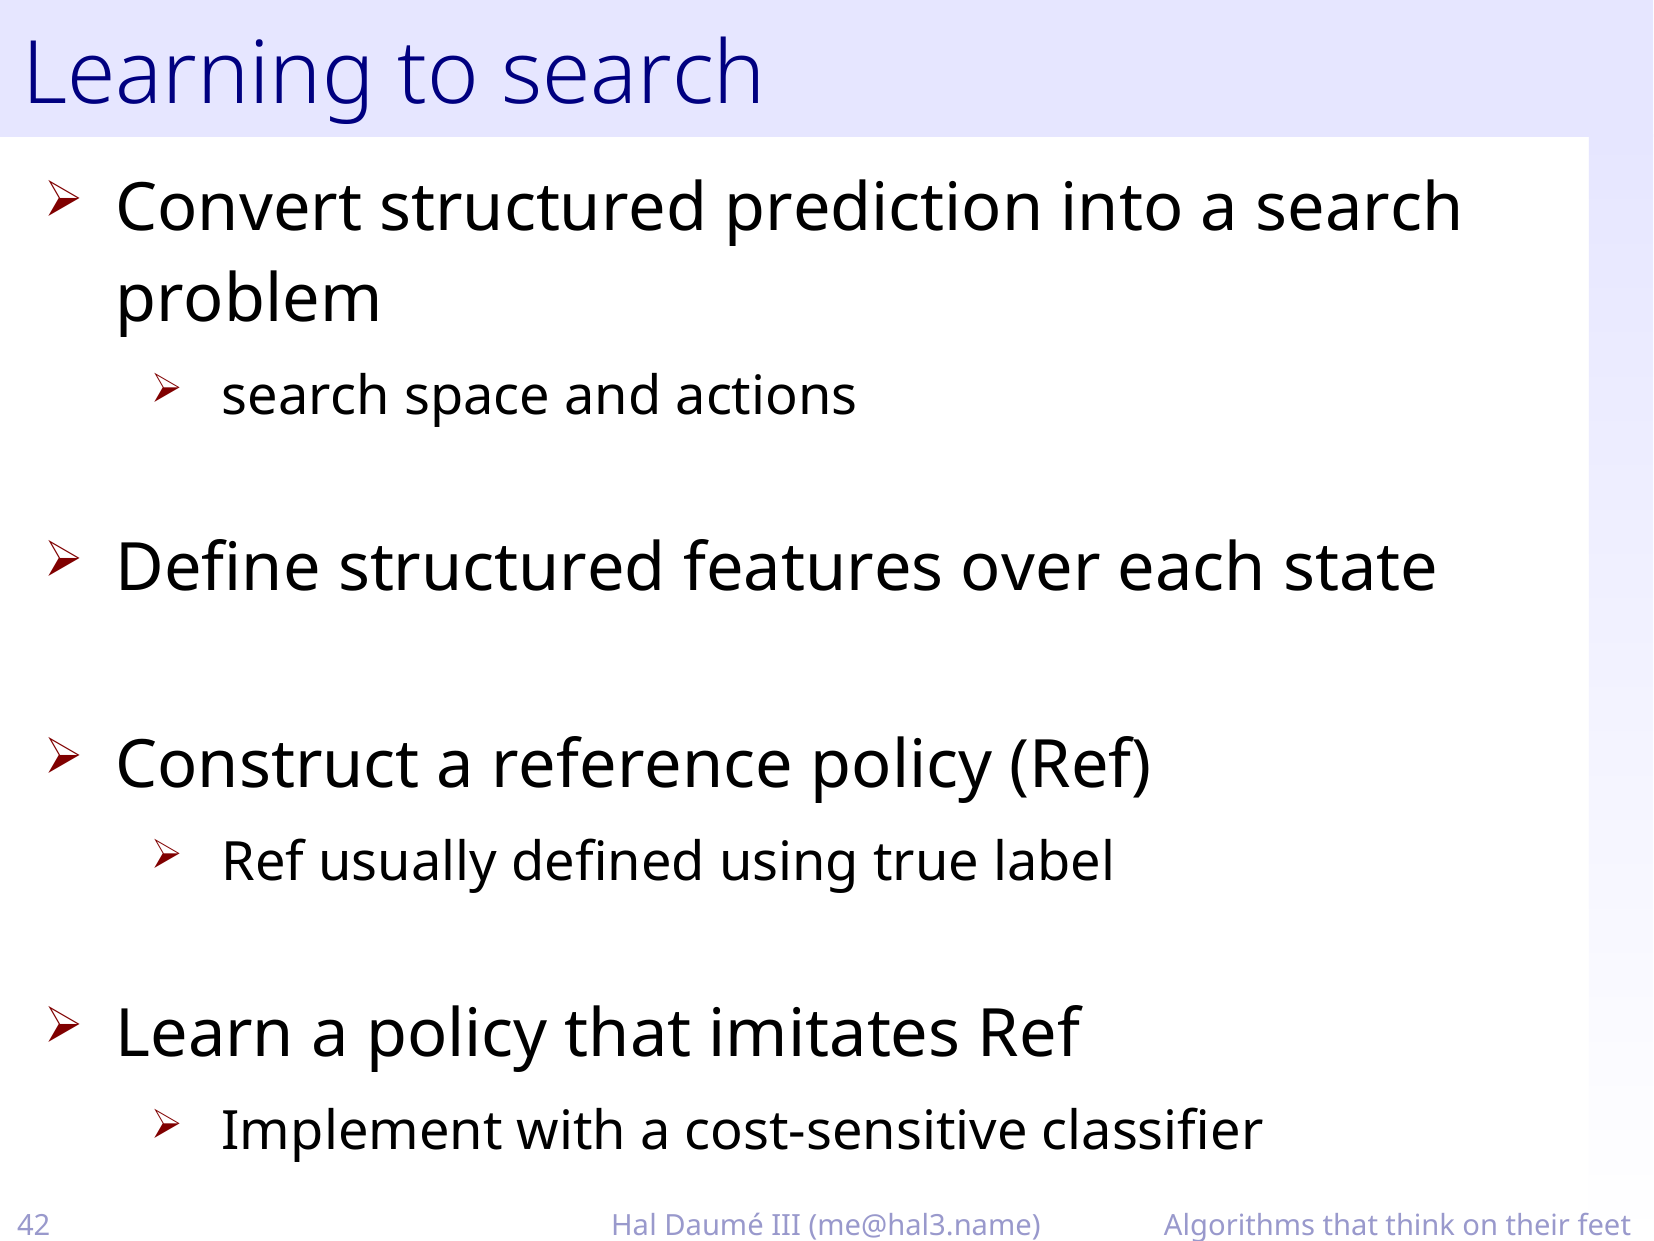

# Learning to search
Convert structured prediction into a search problem
search space and actions
Define structured features over each state
Construct a reference policy (Ref)
Ref usually defined using true label
Learn a policy that imitates Ref
Implement with a cost-sensitive classifier